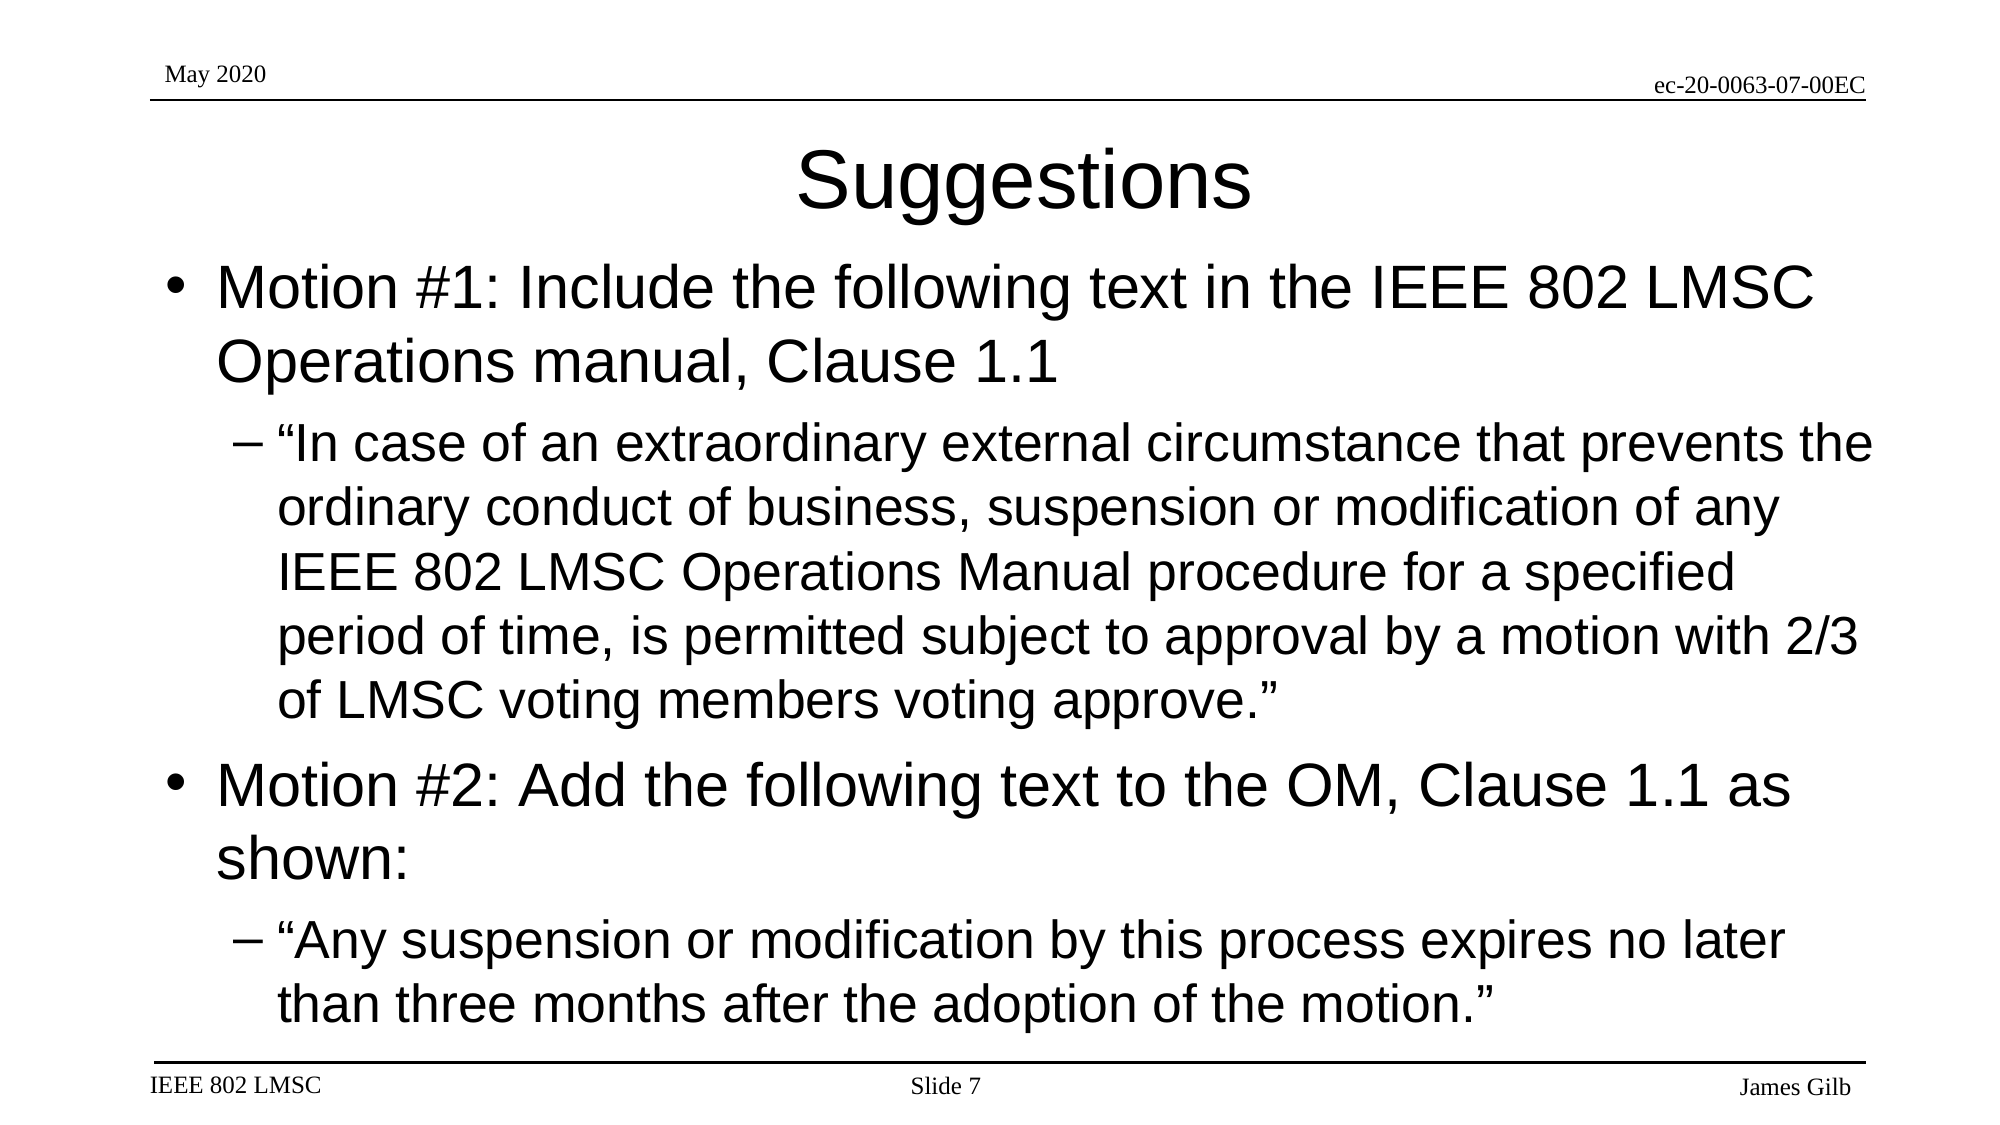

# Suggestions
Motion #1: Include the following text in the IEEE 802 LMSC Operations manual, Clause 1.1
“In case of an extraordinary external circumstance that prevents the ordinary conduct of business, suspension or modification of any IEEE 802 LMSC Operations Manual procedure for a specified period of time, is permitted subject to approval by a motion with 2/3 of LMSC voting members voting approve.”
Motion #2: Add the following text to the OM, Clause 1.1 as shown:
“Any suspension or modification by this process expires no later than three months after the adoption of the motion.”
7